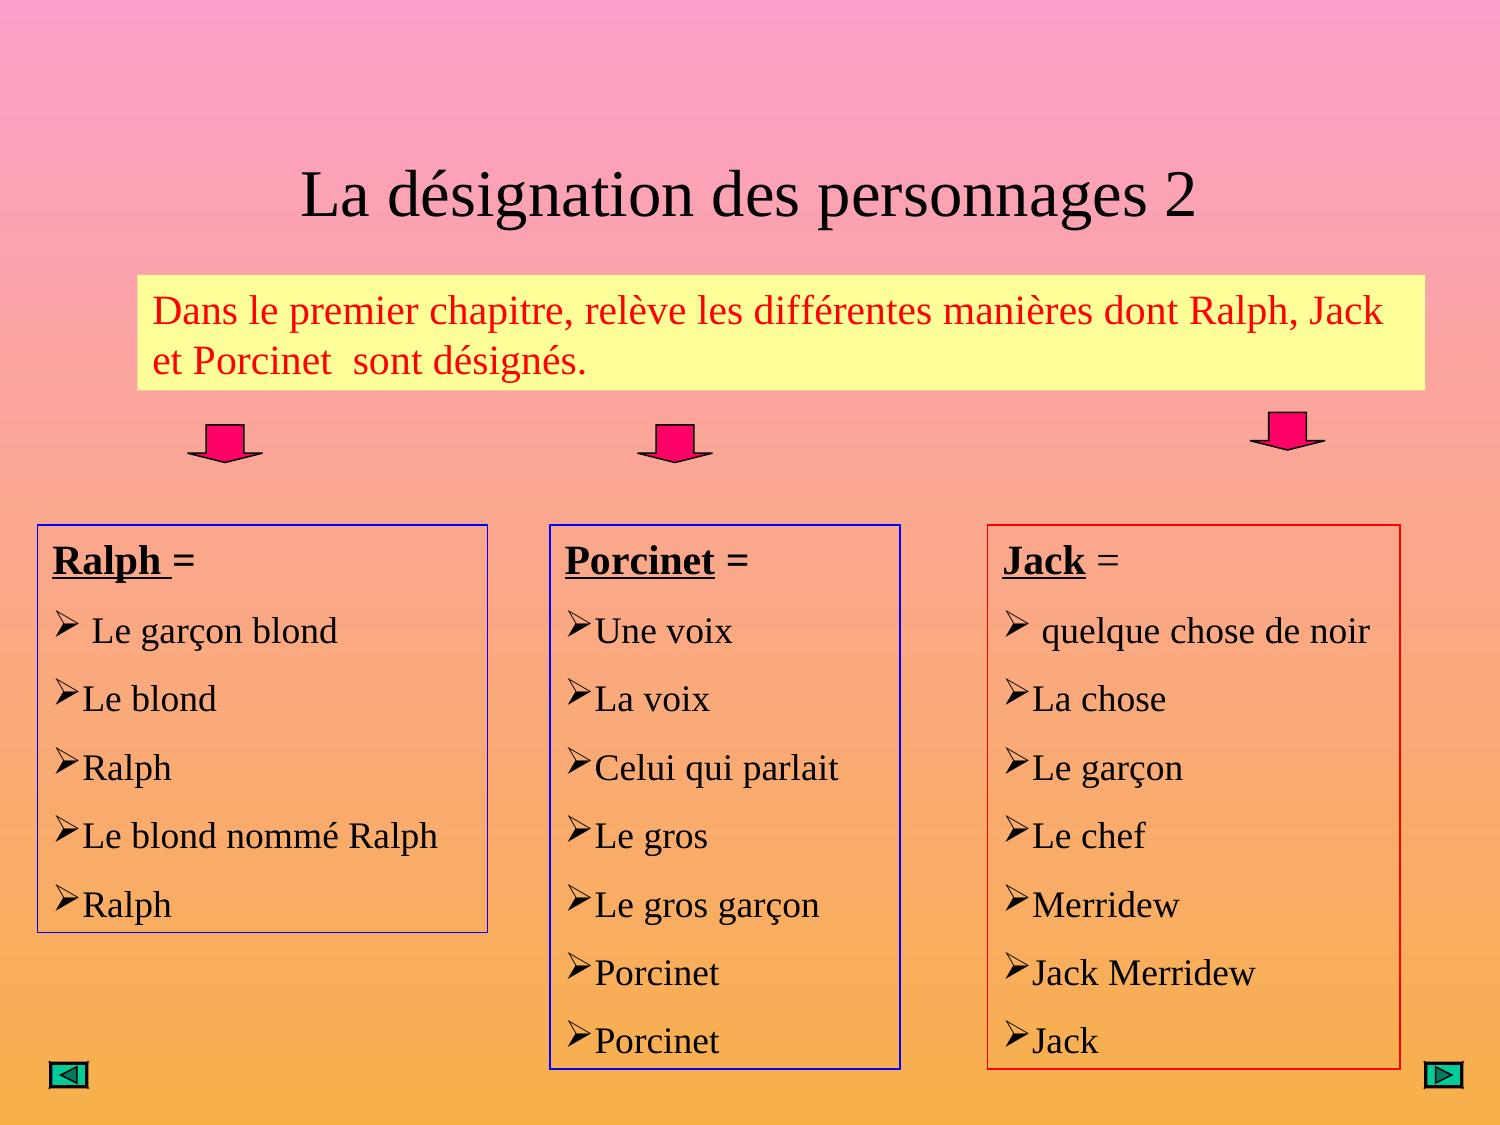

# La désignation des personnages 2
Dans le premier chapitre, relève les différentes manières dont Ralph, Jack et Porcinet sont désignés.
Ralph =
 Le garçon blond
Le blond
Ralph
Le blond nommé Ralph
Ralph
Porcinet =
Une voix
La voix
Celui qui parlait
Le gros
Le gros garçon
Porcinet
Porcinet
Jack =
 quelque chose de noir
La chose
Le garçon
Le chef
Merridew
Jack Merridew
Jack